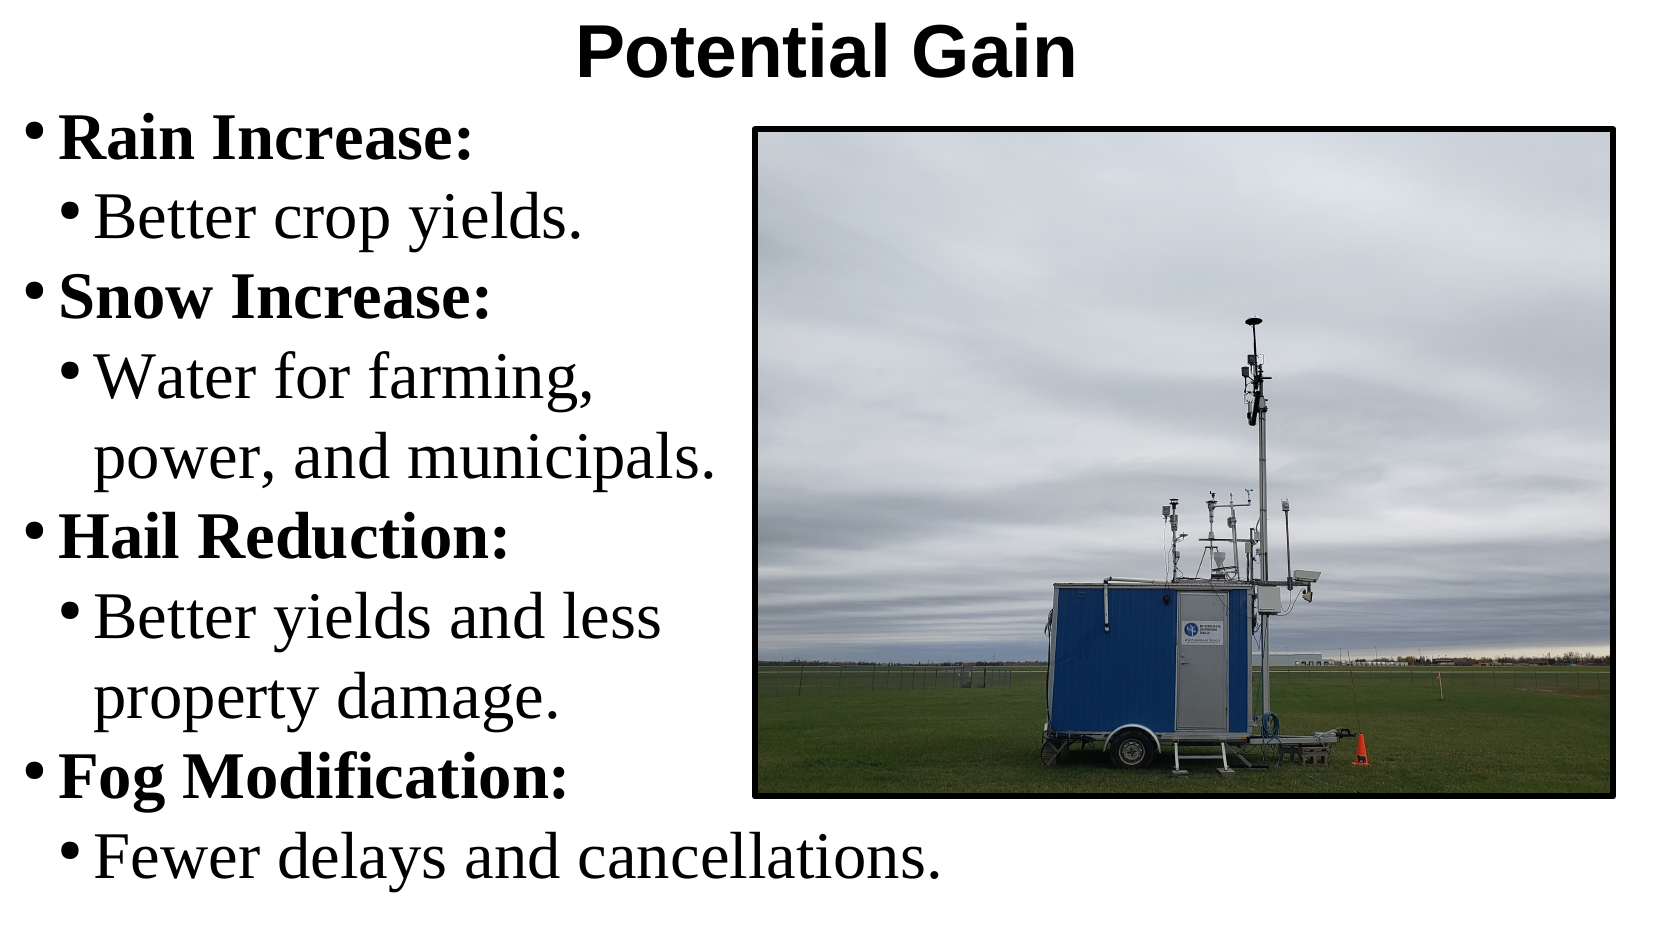

# Potential Gain
Rain Increase:
Better crop yields.
Snow Increase:
Water for farming,
power, and municipals.
Hail Reduction:
Better yields and less
property damage.
Fog Modification:
Fewer delays and cancellations.